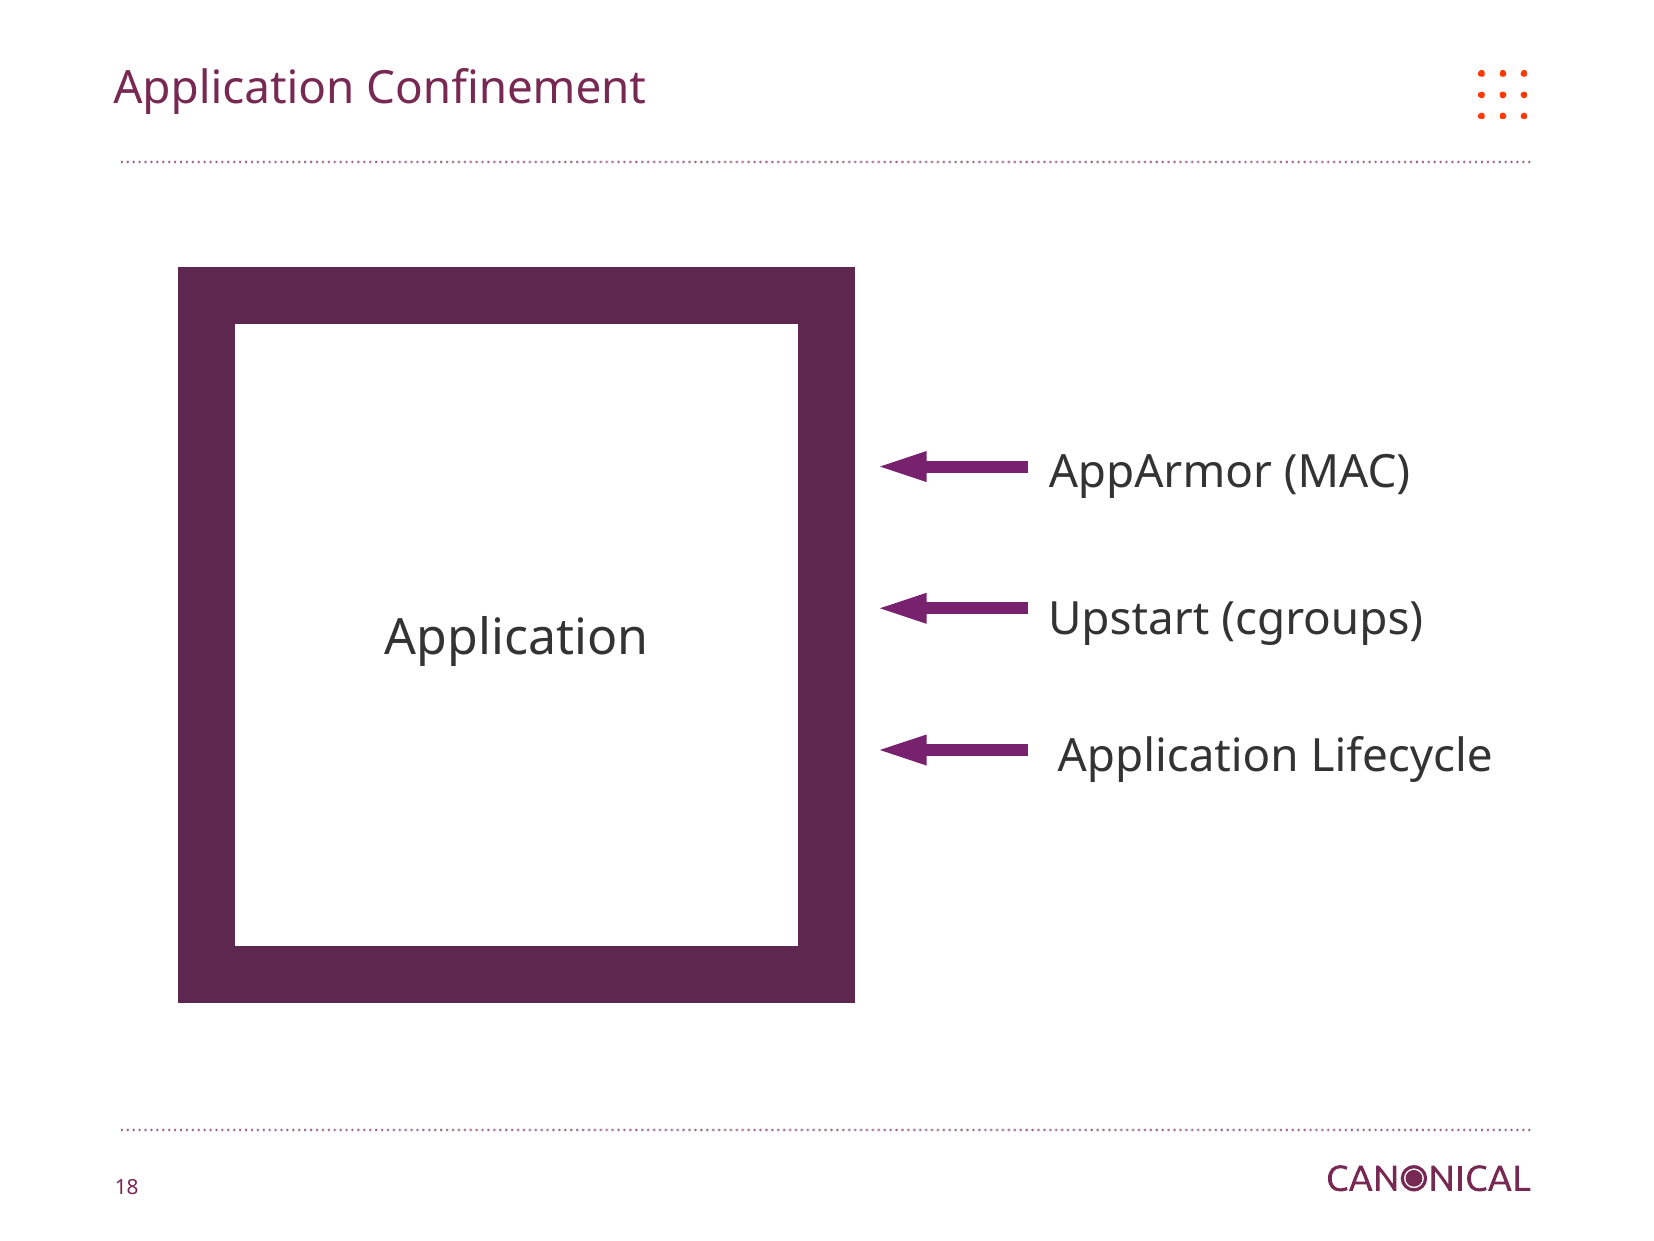

# Application Confinement
Application
AppArmor (MAC)
Upstart (cgroups)
Application Lifecycle